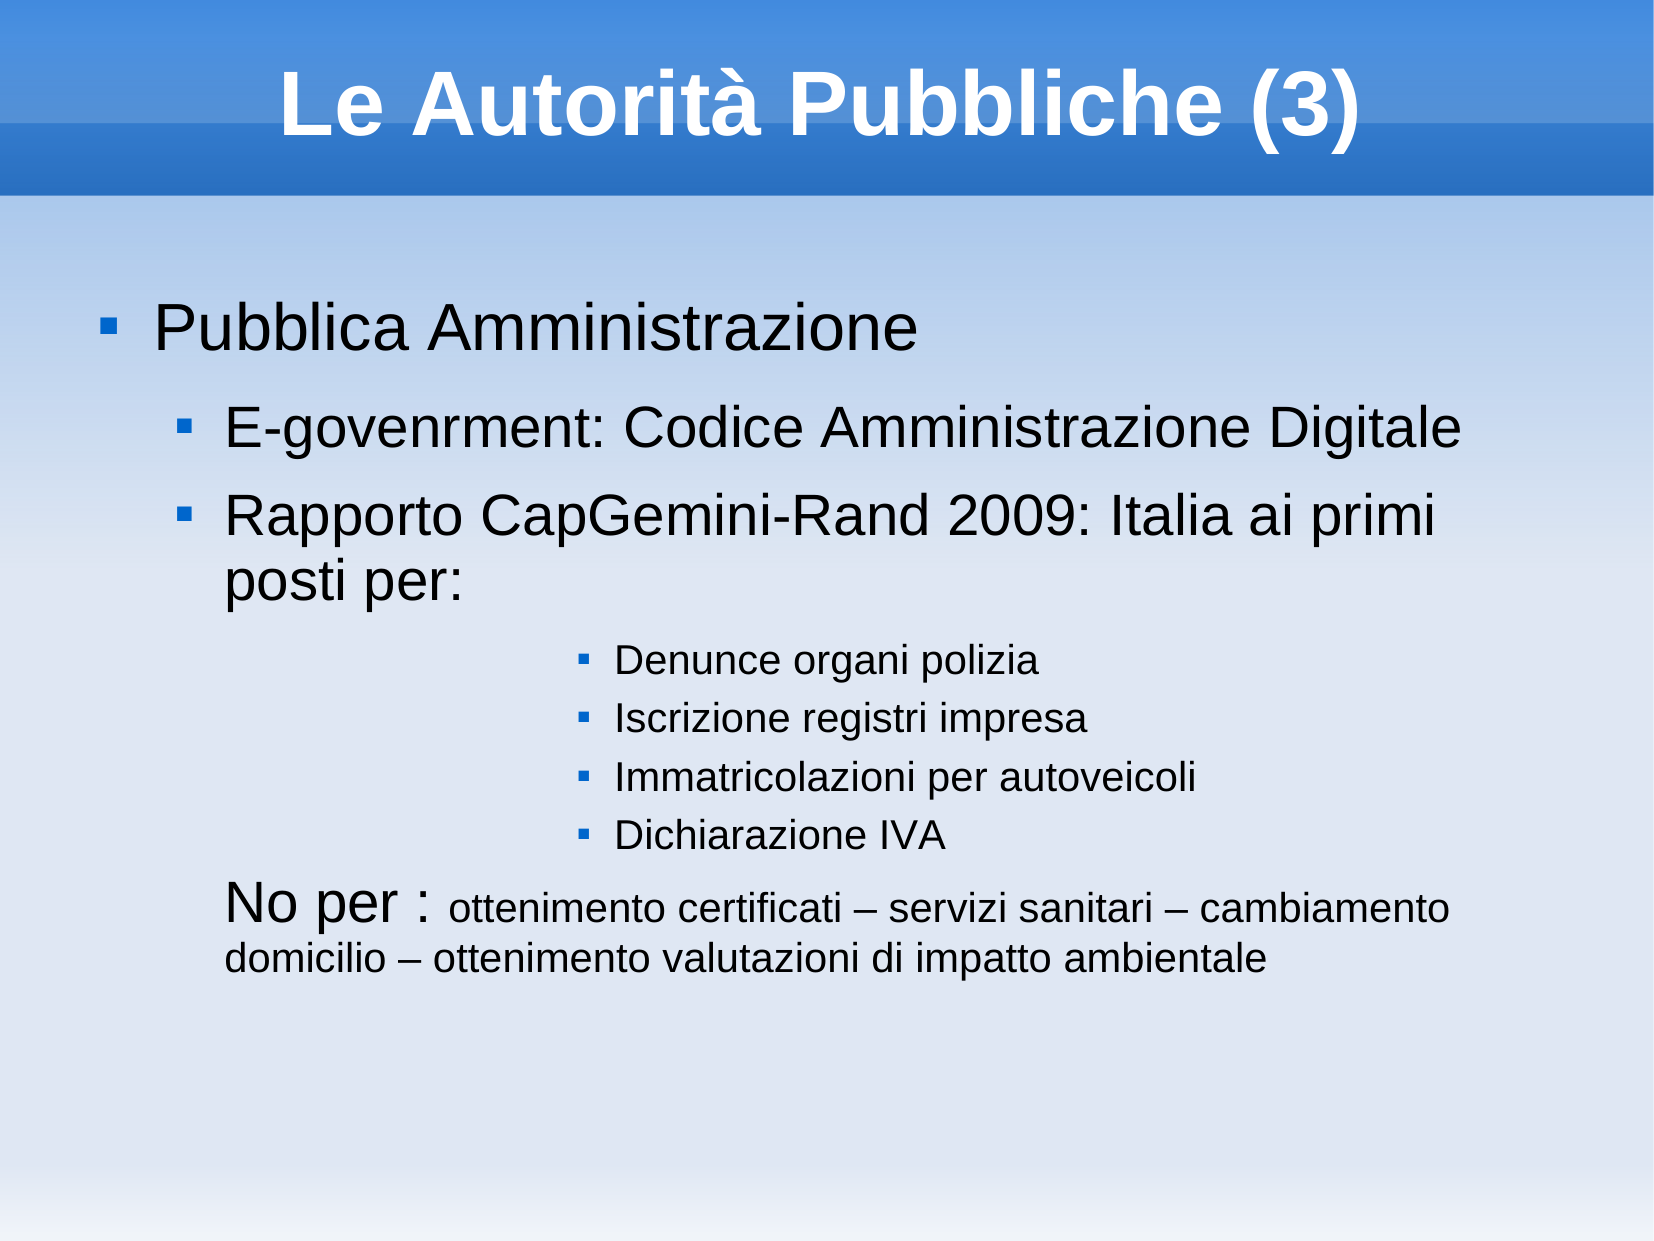

# Le Autorità Pubbliche (3)
Pubblica Amministrazione
E-govenrment: Codice Amministrazione Digitale
Rapporto CapGemini-Rand 2009: Italia ai primi posti per:
Denunce organi polizia
Iscrizione registri impresa
Immatricolazioni per autoveicoli
Dichiarazione IVA
No per : ottenimento certificati – servizi sanitari – cambiamento domicilio – ottenimento valutazioni di impatto ambientale